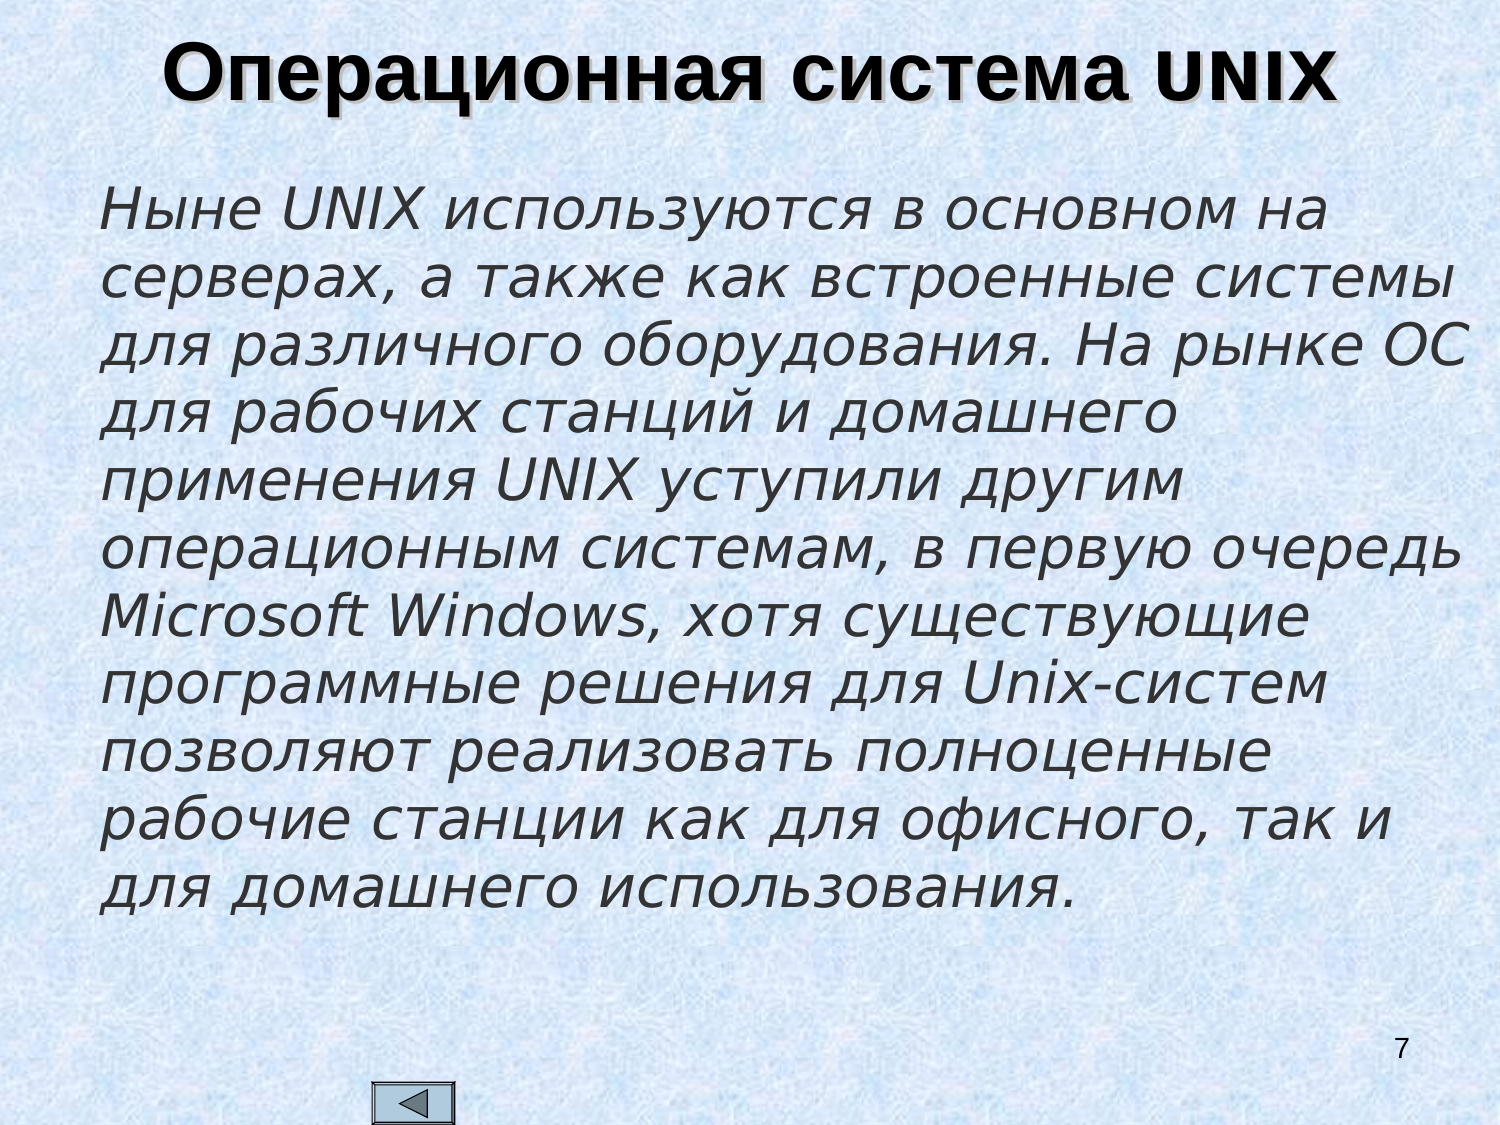

# Операционная система UNIX
 Ныне UNIX используются в основном на серверах, а также как встроенные системы для различного оборудования. На рынке ОС для рабочих станций и домашнего применения UNIX уступили другим операционным системам, в первую очередь Microsoft Windows, хотя существующие программные решения для Unix-систем позволяют реализовать полноценные рабочие станции как для офисного, так и для домашнего использования.
7